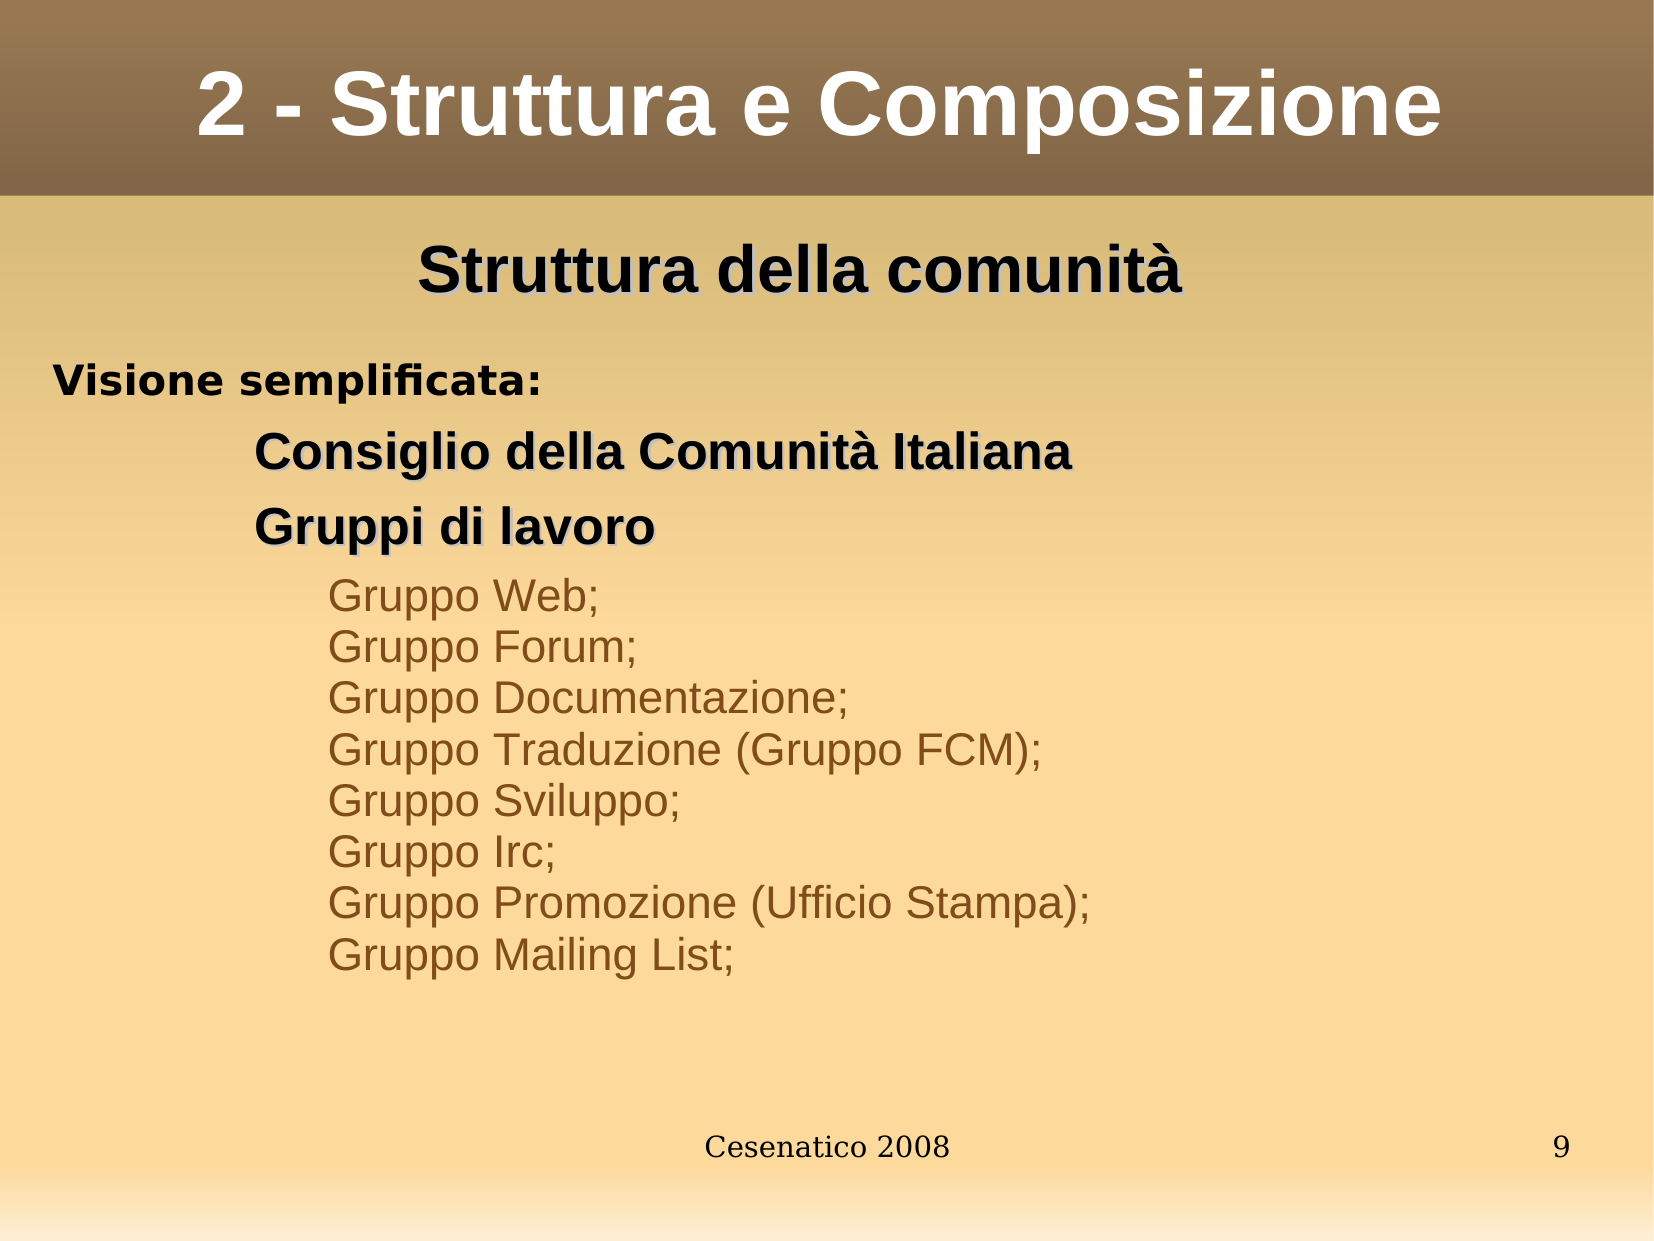

# 2 - Struttura e Composizione
Struttura della comunità
Visione semplificata:
 Consiglio della Comunità Italiana
 Gruppi di lavoro
 Gruppo Web;
 Gruppo Forum;
 Gruppo Documentazione;
 Gruppo Traduzione (Gruppo FCM);
 Gruppo Sviluppo;
 Gruppo Irc;
 Gruppo Promozione (Ufficio Stampa);
 Gruppo Mailing List;
Cesenatico 2008
9